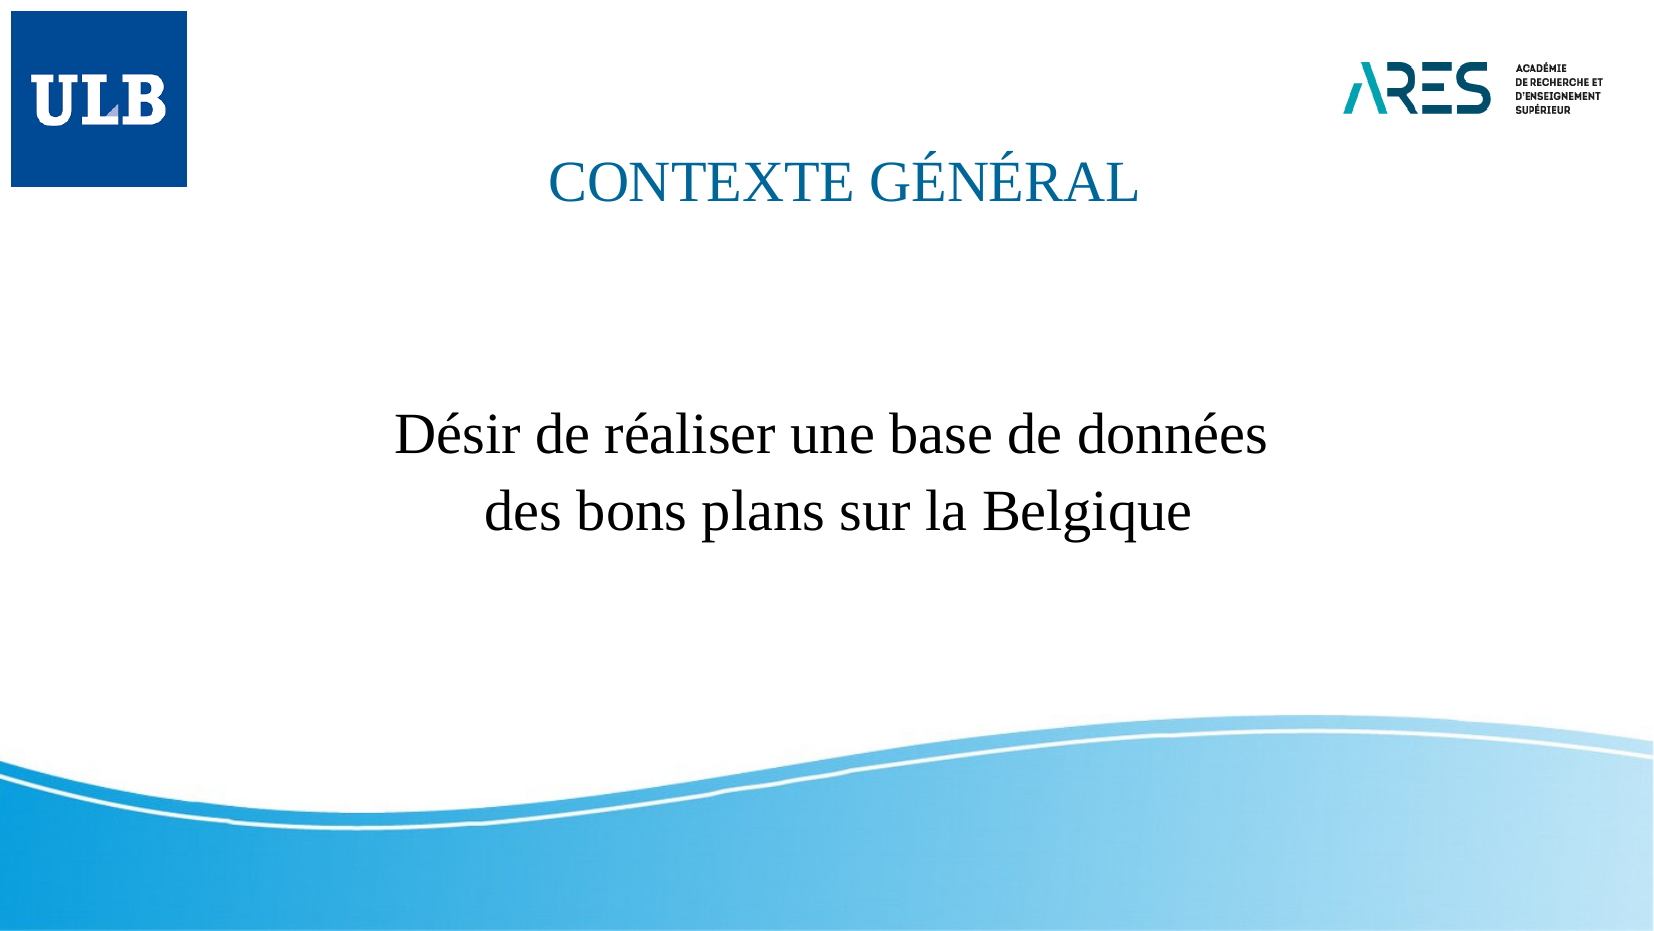

# CONTEXTE GÉNÉRAL
Désir de réaliser une base de données
des bons plans sur la Belgique